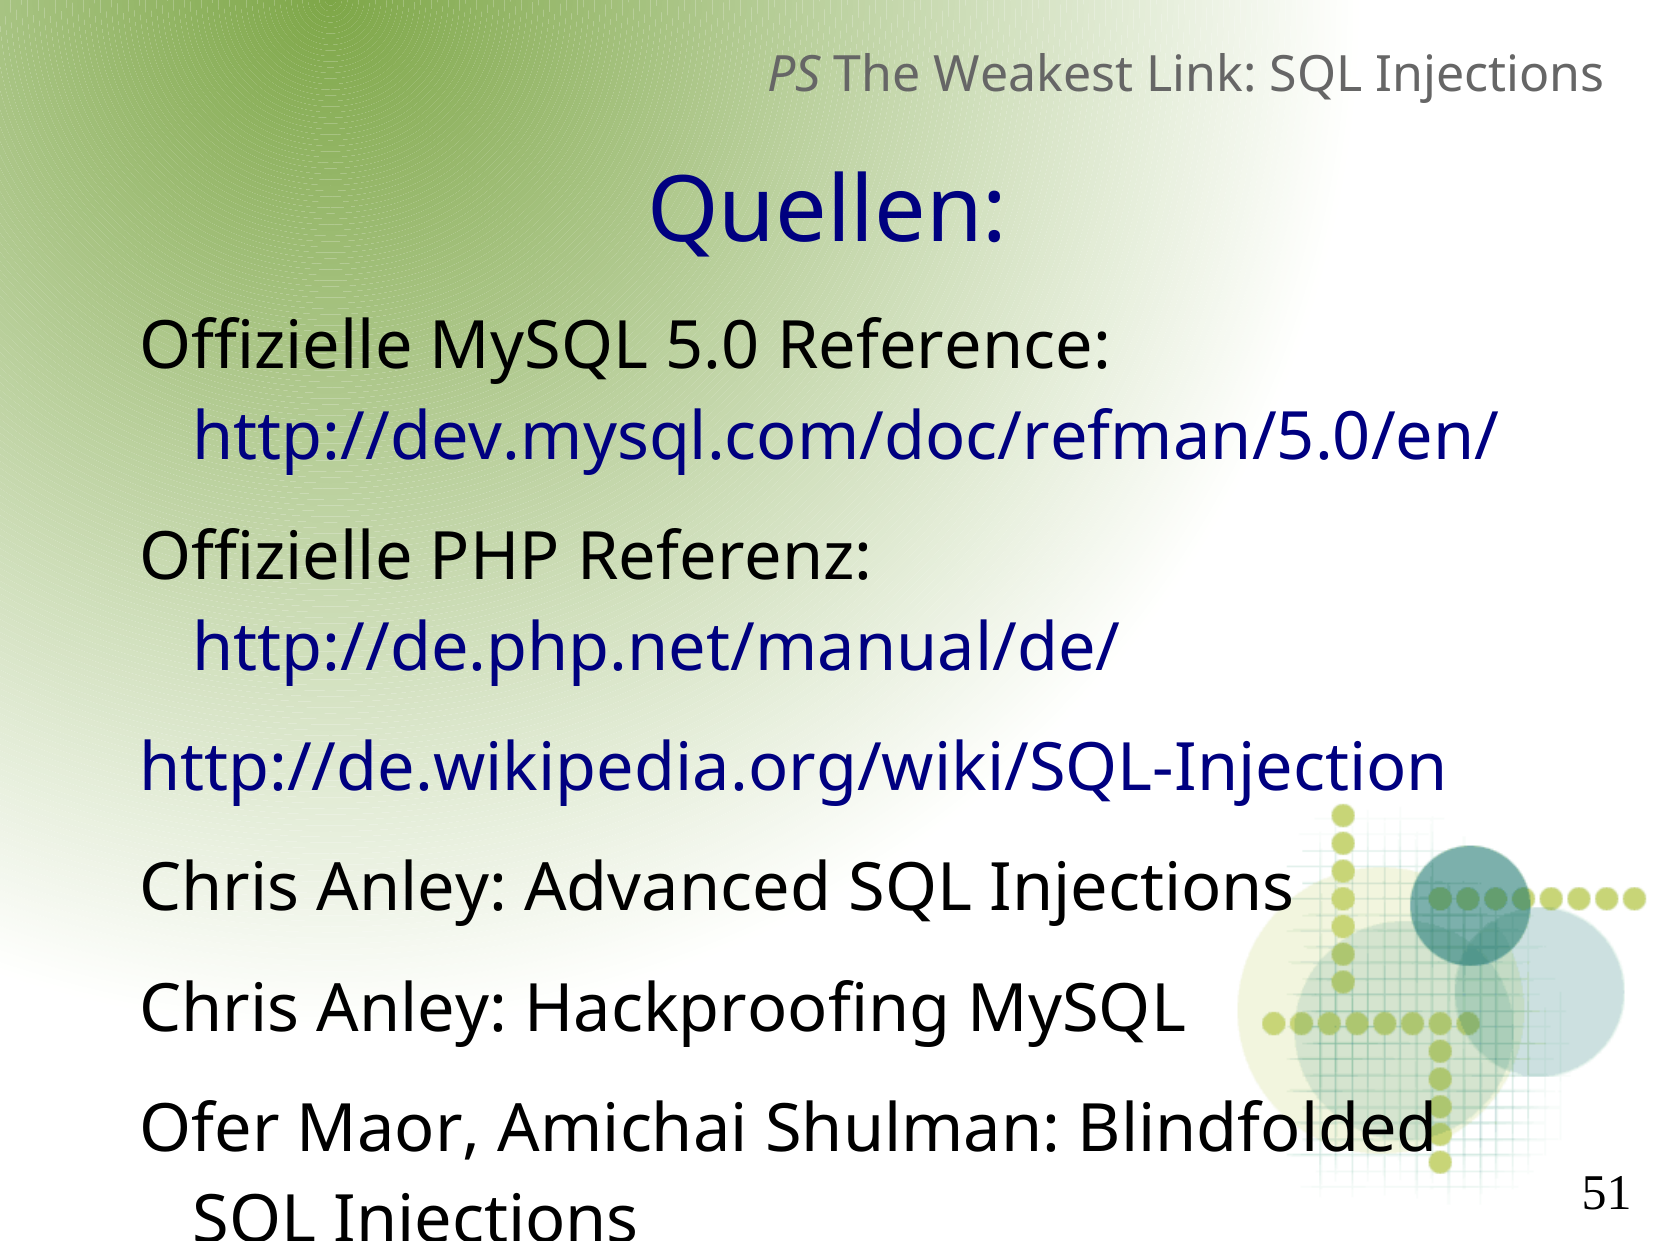

# Quellen:
Offizielle MySQL 5.0 Reference:http://dev.mysql.com/doc/refman/5.0/en/
Offizielle PHP Referenz: http://de.php.net/manual/de/
http://de.wikipedia.org/wiki/SQL-Injection
Chris Anley: Advanced SQL Injections
Chris Anley: Hackproofing MySQL
Ofer Maor, Amichai Shulman: Blindfolded SQL Injections